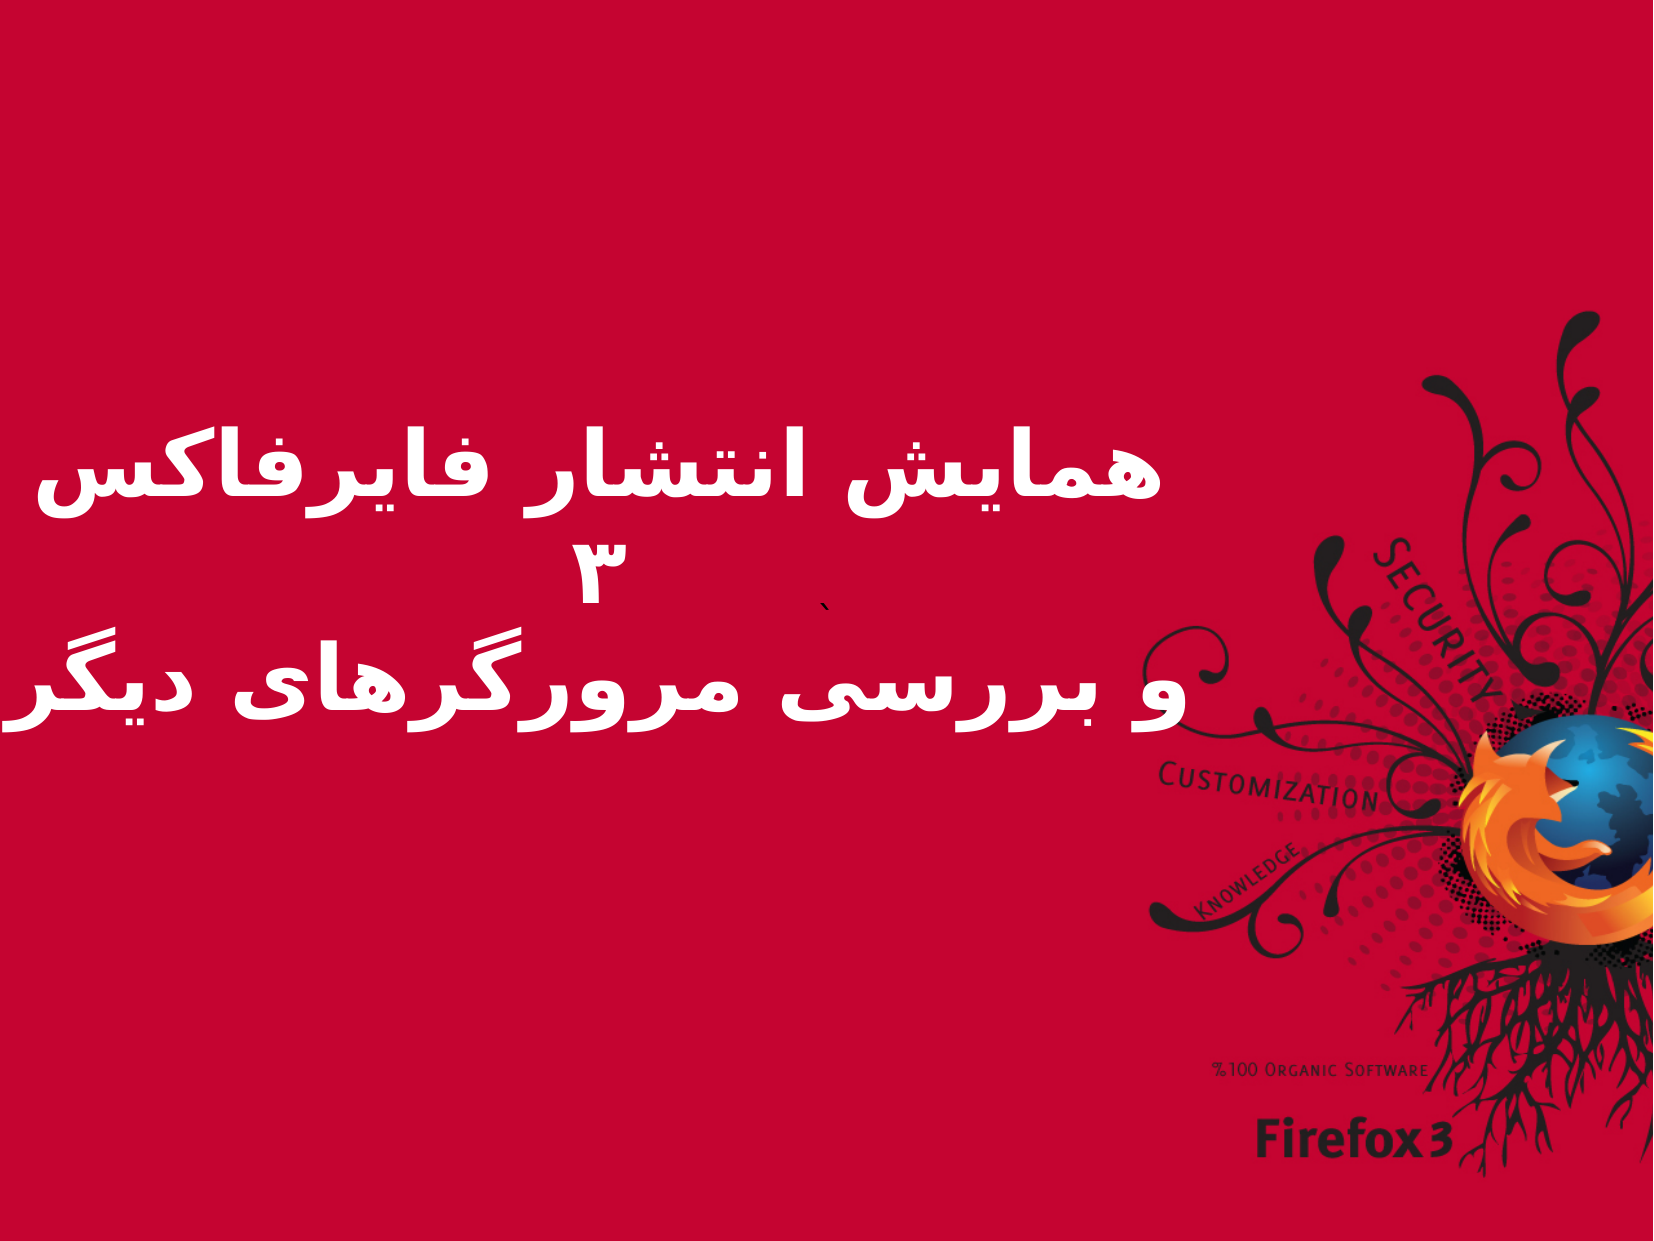

`
# همایش انتشار فایرفاکس ۳ و بررسی مرورگرهای دیگر